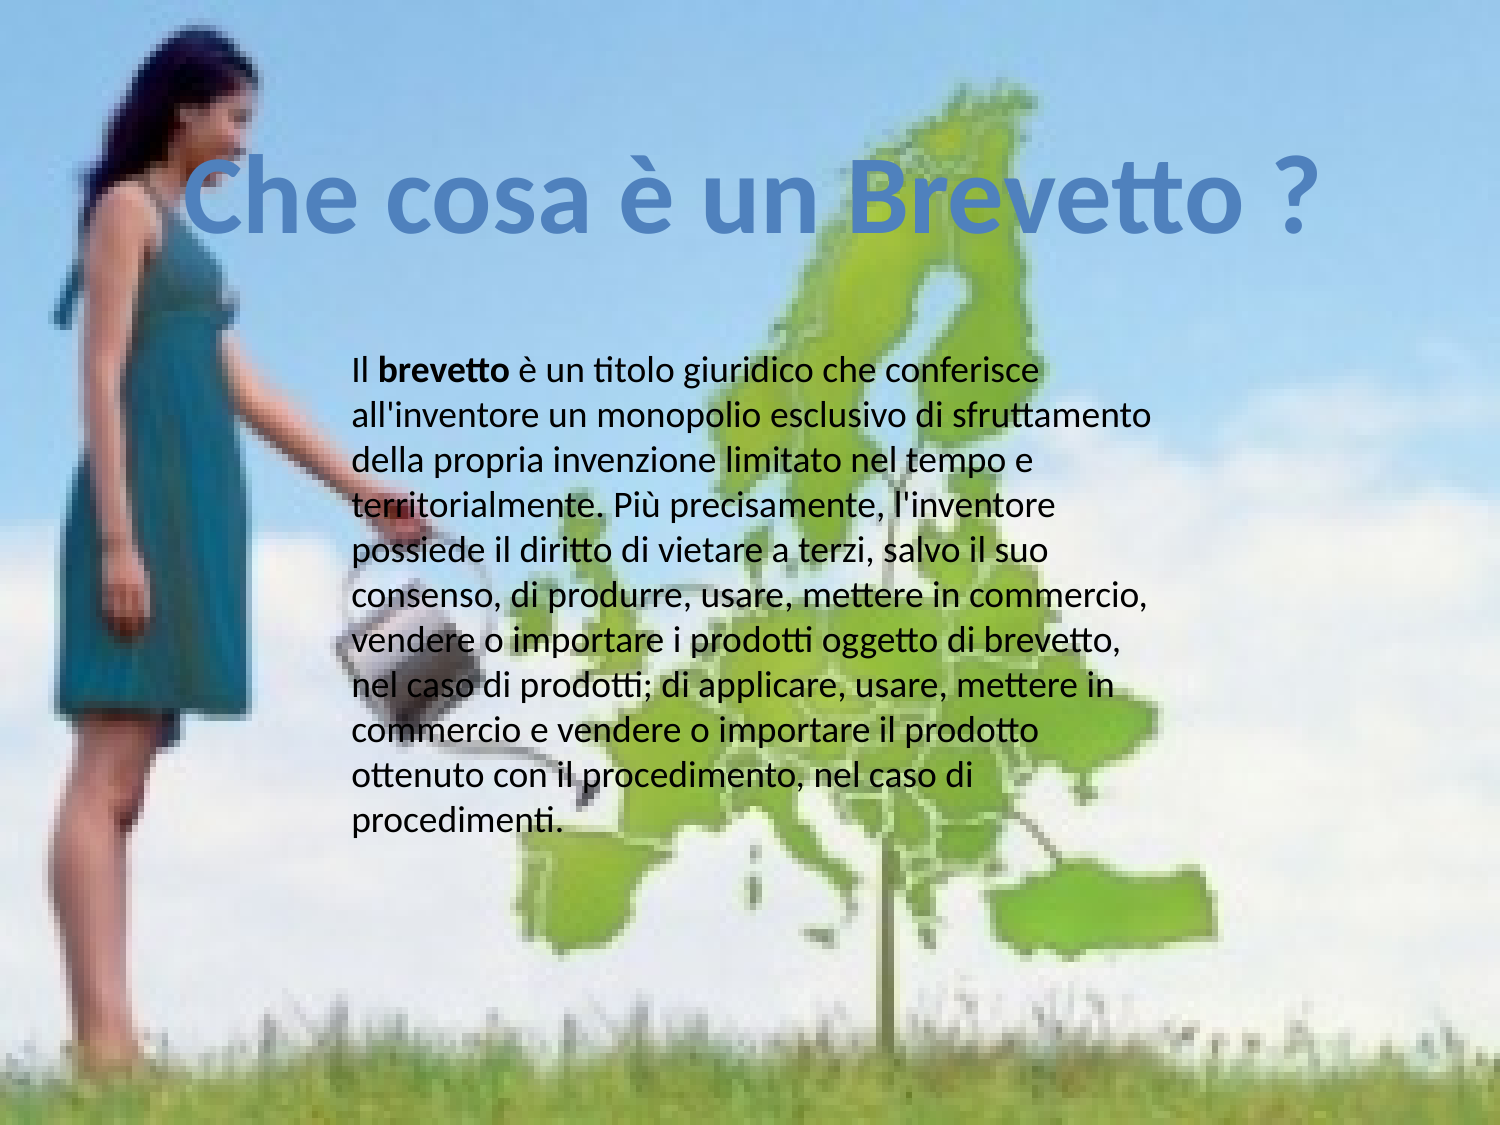

Che cosa è un Brevetto ?
Il brevetto è un titolo giuridico che conferisce all'inventore un monopolio esclusivo di sfruttamento della propria invenzione limitato nel tempo e territorialmente. Più precisamente, l'inventore possiede il diritto di vietare a terzi, salvo il suo consenso, di produrre, usare, mettere in commercio, vendere o importare i prodotti oggetto di brevetto, nel caso di prodotti; di applicare, usare, mettere in commercio e vendere o importare il prodotto ottenuto con il procedimento, nel caso di procedimenti.